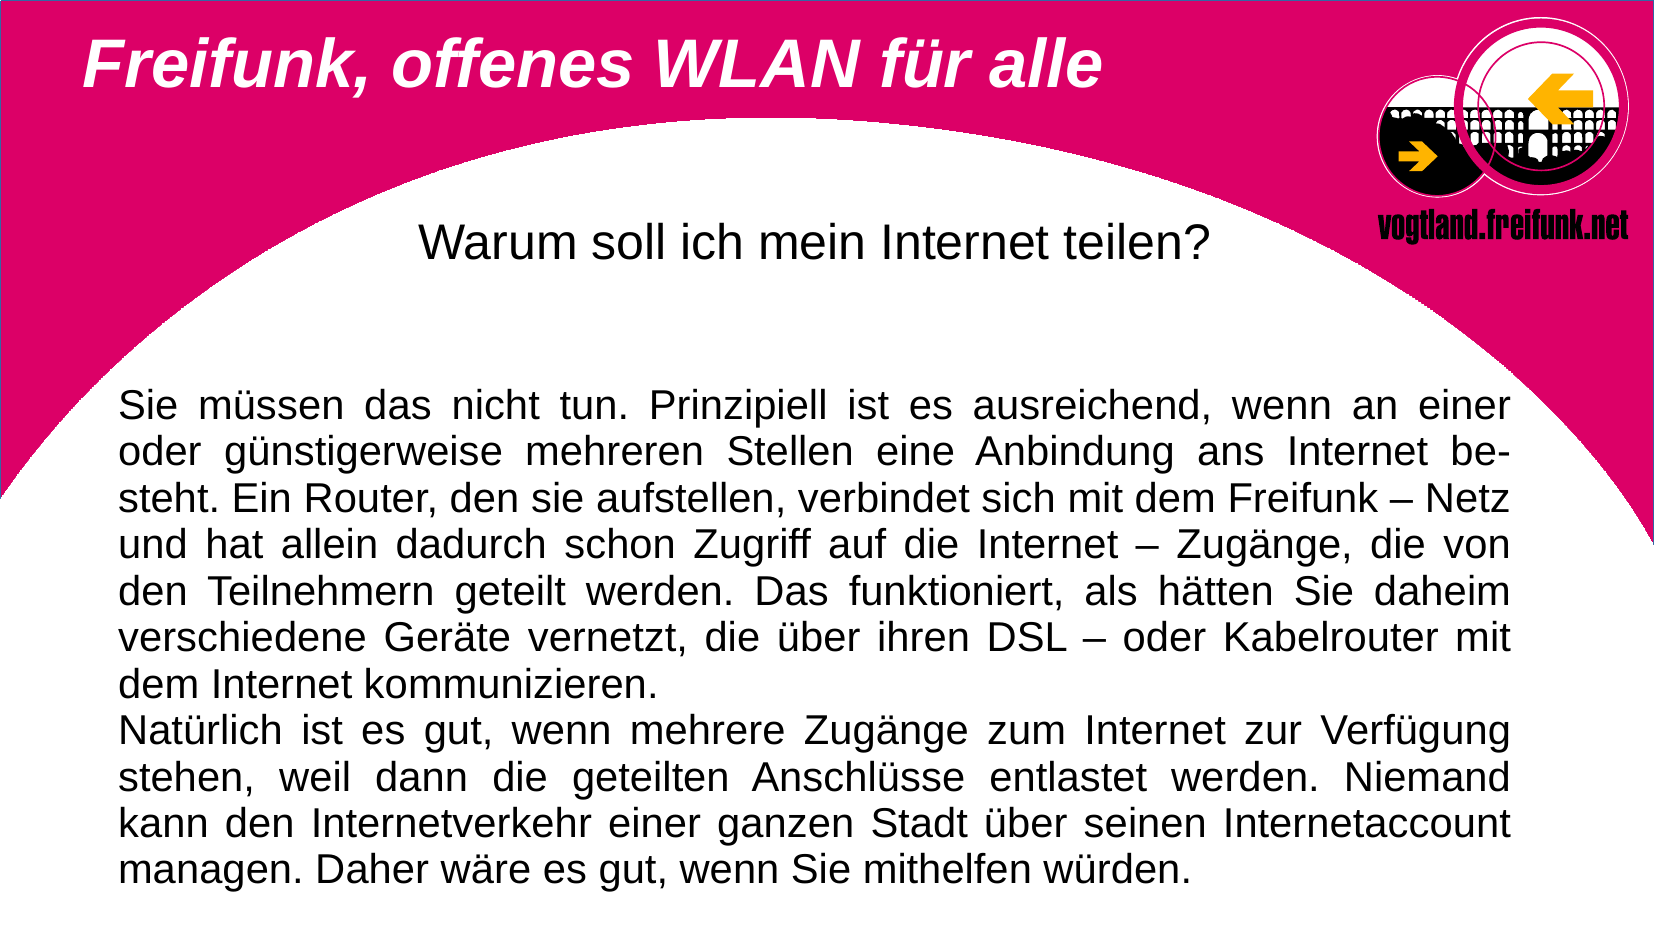

# Freifunk, offenes WLAN für alle
Warum soll ich mein Internet teilen?
Sie müssen das nicht tun. Prinzipiell ist es ausreichend, wenn an einer oder günstigerweise mehreren Stellen eine Anbindung ans Internet be-steht. Ein Router, den sie aufstellen, verbindet sich mit dem Freifunk – Netz und hat allein dadurch schon Zugriff auf die Internet – Zugänge, die von den Teilnehmern geteilt werden. Das funktioniert, als hätten Sie daheim verschiedene Geräte vernetzt, die über ihren DSL – oder Kabelrouter mit dem Internet kommunizieren.
Natürlich ist es gut, wenn mehrere Zugänge zum Internet zur Verfügung stehen, weil dann die geteilten Anschlüsse entlastet werden. Niemand kann den Internetverkehr einer ganzen Stadt über seinen Internetaccount managen. Daher wäre es gut, wenn Sie mithelfen würden.